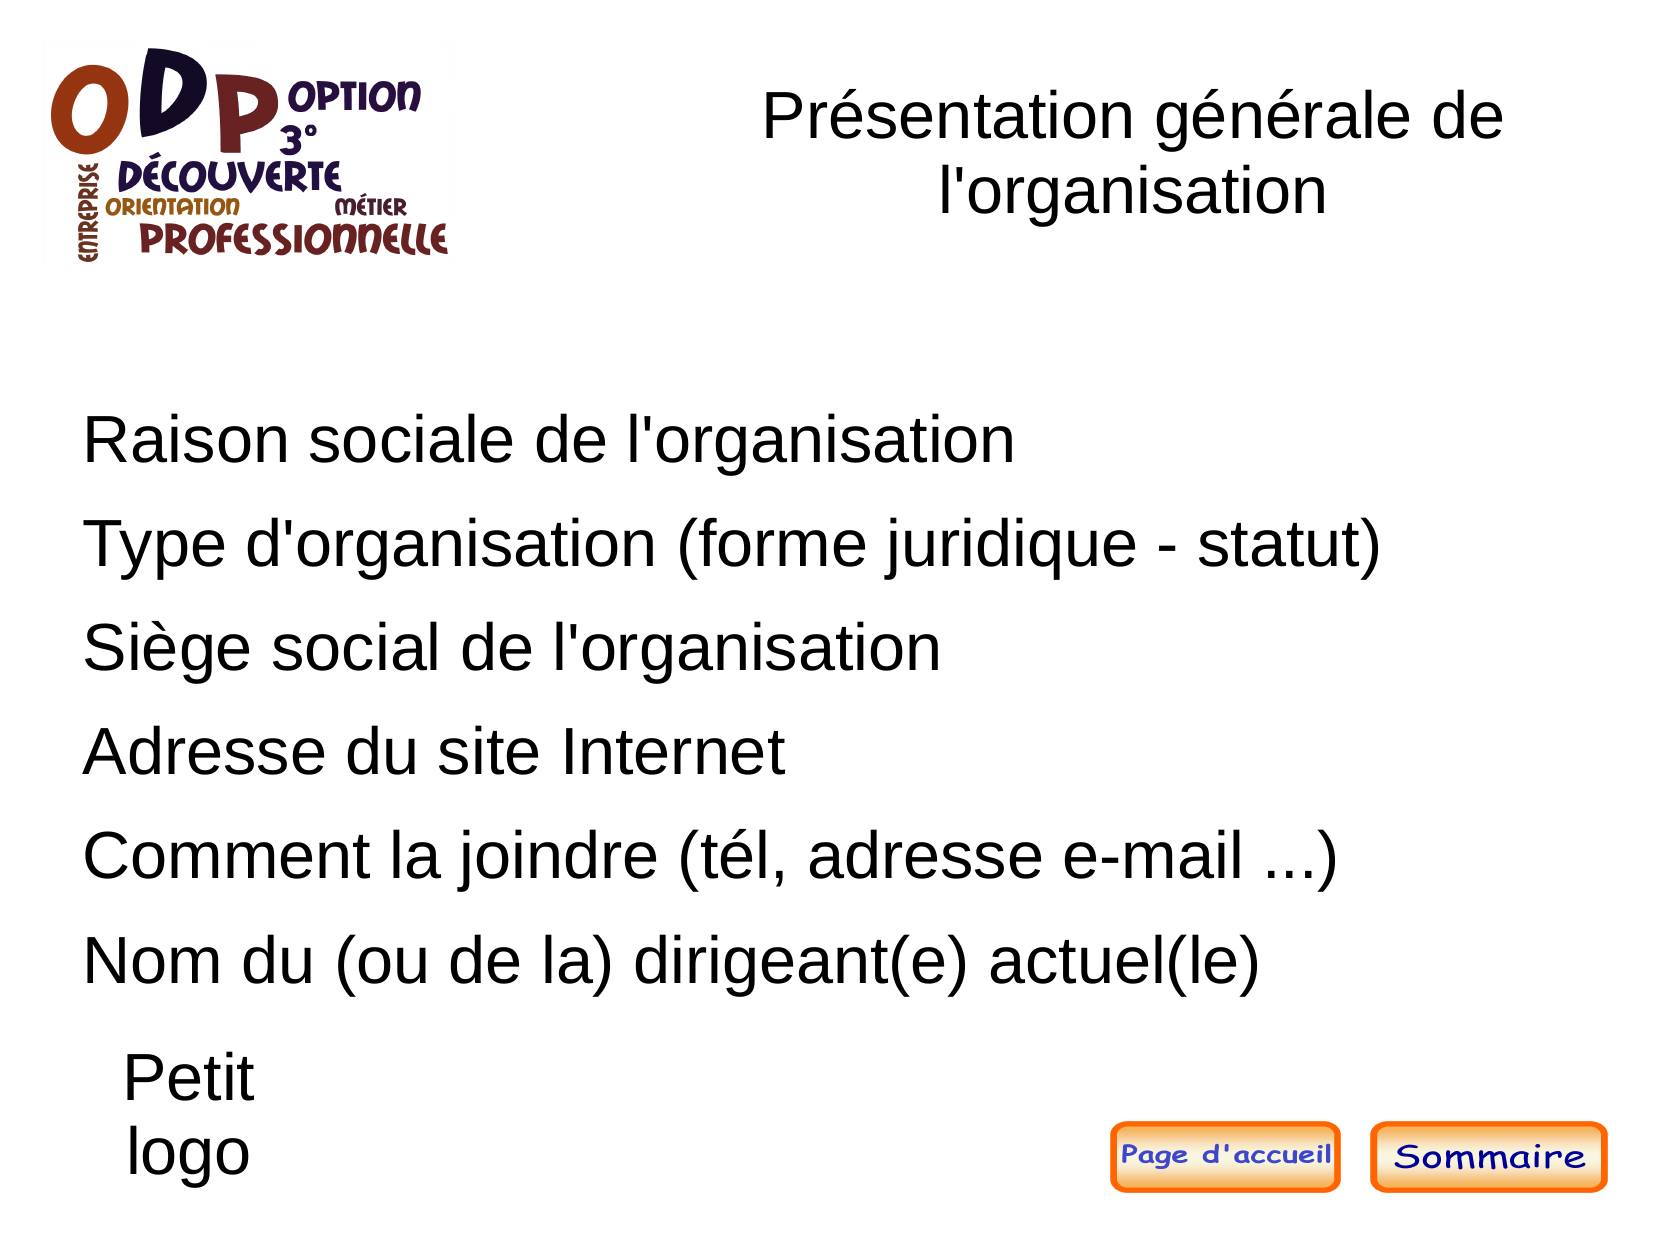

# Présentation générale de l'organisation
Raison sociale de l'organisation
Type d'organisation (forme juridique - statut)
Siège social de l'organisation
Adresse du site Internet
Comment la joindre (tél, adresse e-mail ...)
Nom du (ou de la) dirigeant(e) actuel(le)
Petit logo